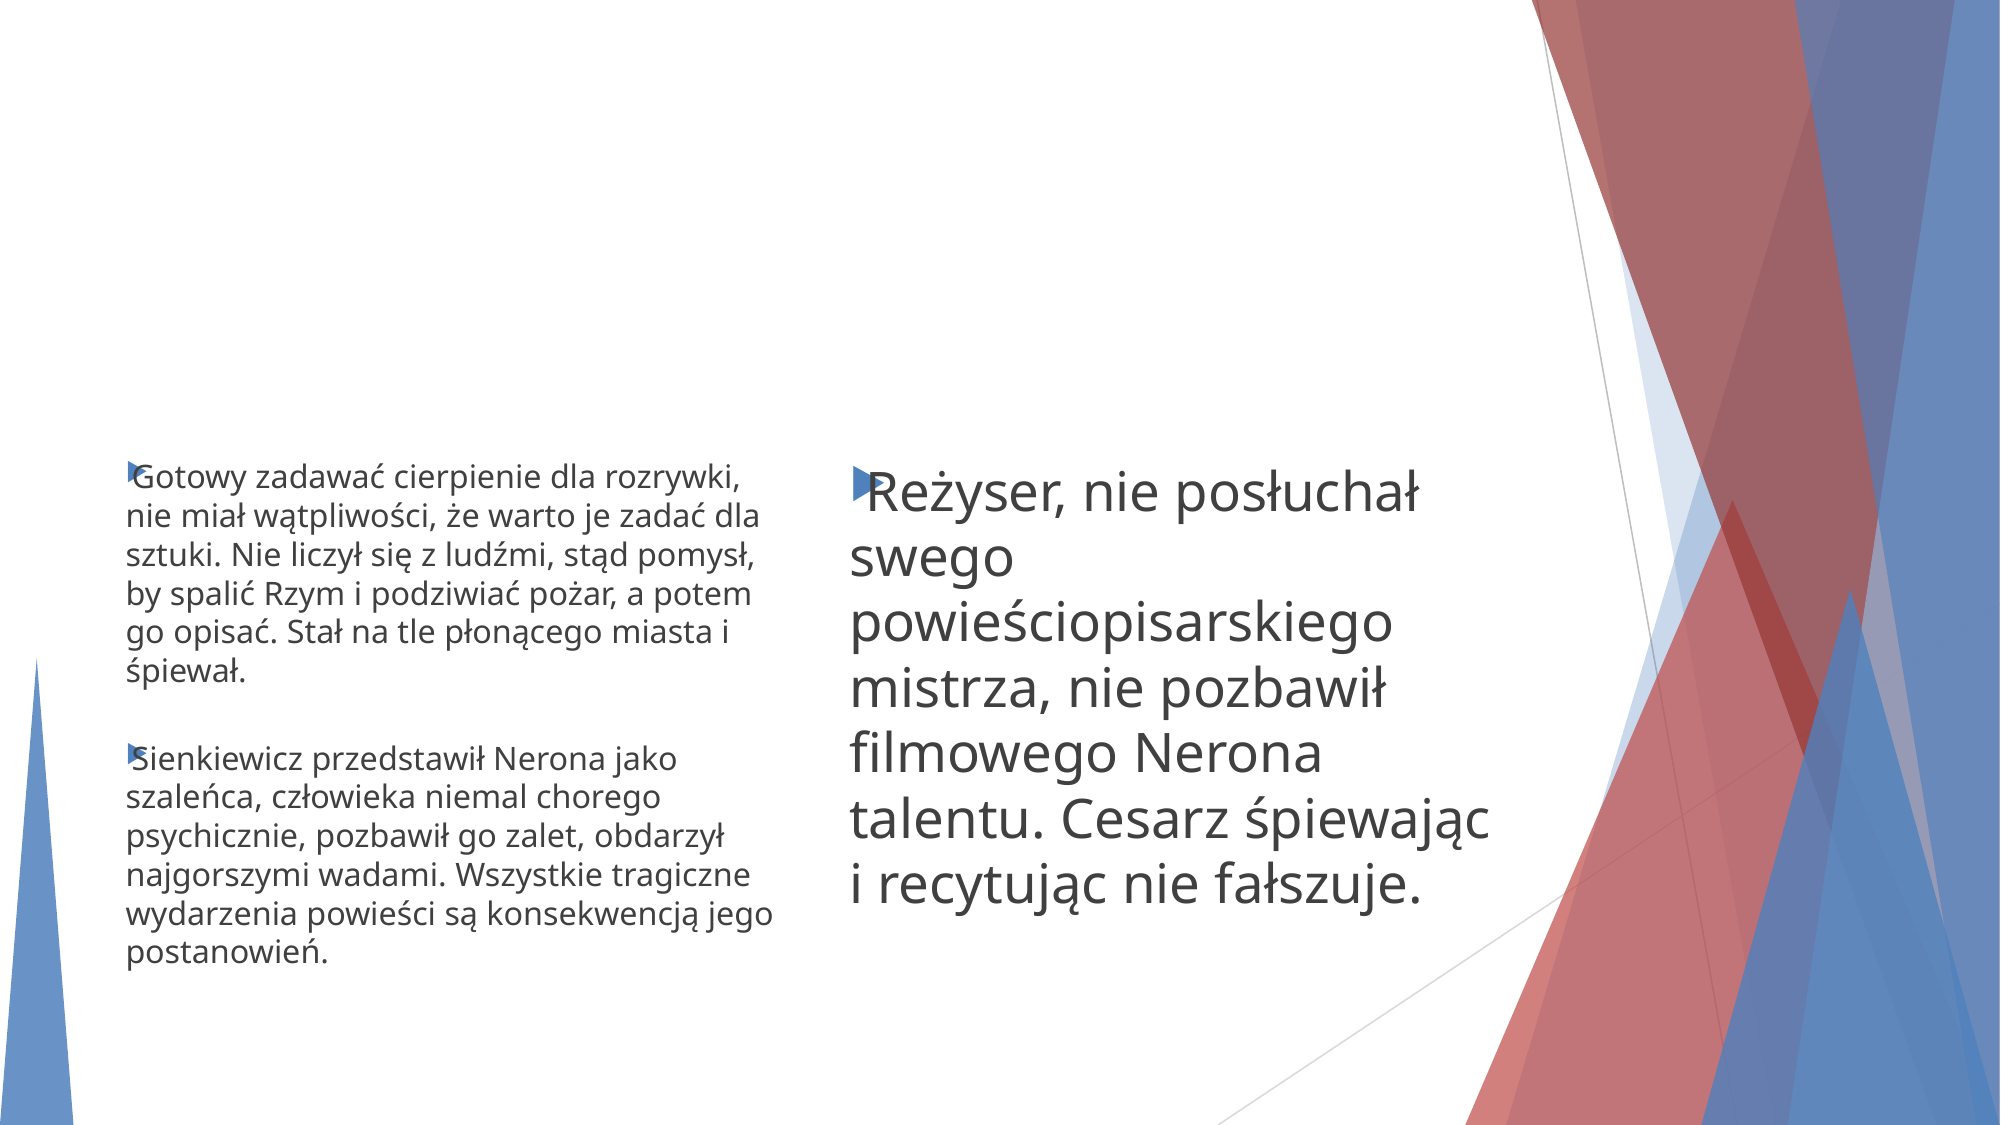

#
Gotowy zadawać cierpienie dla rozrywki, nie miał wątpliwości, że warto je zadać dla sztuki. Nie liczył się z ludźmi, stąd pomysł, by spalić Rzym i podziwiać pożar, a potem go opisać. Stał na tle płonącego miasta i śpiewał.
Sienkiewicz przedstawił Nerona jako szaleńca, człowieka niemal chorego psychicznie, pozbawił go zalet, obdarzył najgorszymi wadami. Wszystkie tragiczne wydarzenia powieści są konsekwencją jego postanowień.
Reżyser, nie posłuchał swego powieściopisarskiego mistrza, nie pozbawił filmowego Nerona talentu. Cesarz śpiewając i recytując nie fałszuje.